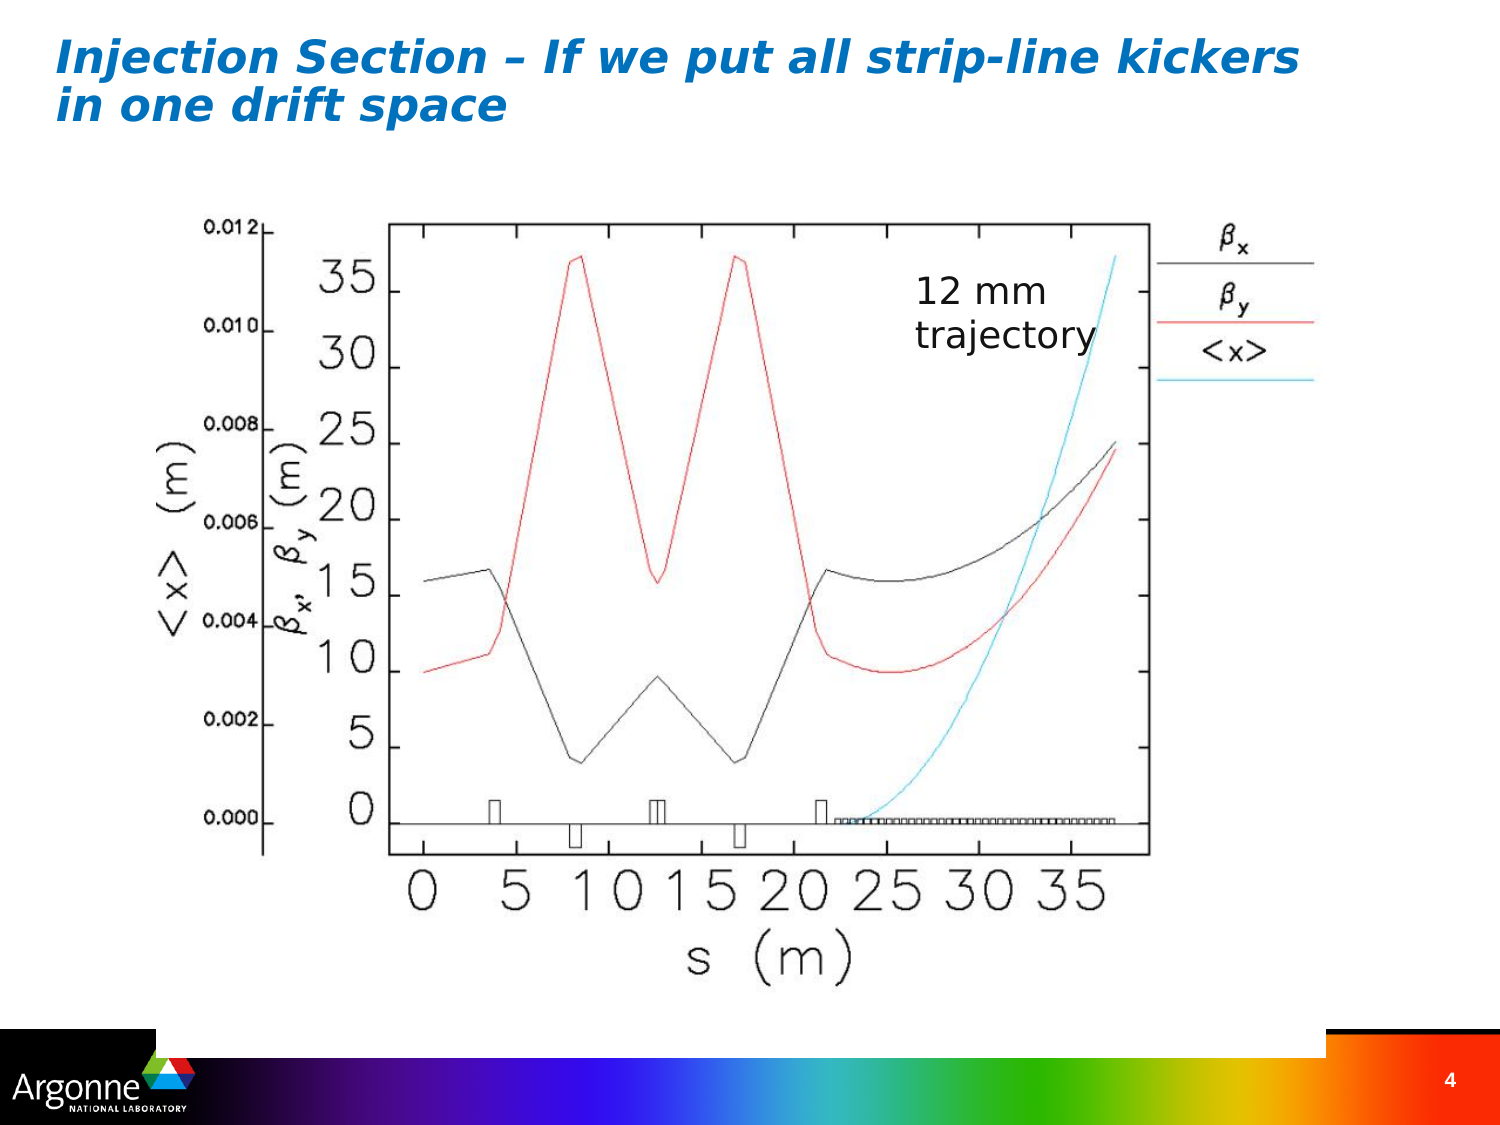

# Injection Section – If we put all strip-line kickers in one drift space
12 mm
trajectory
4